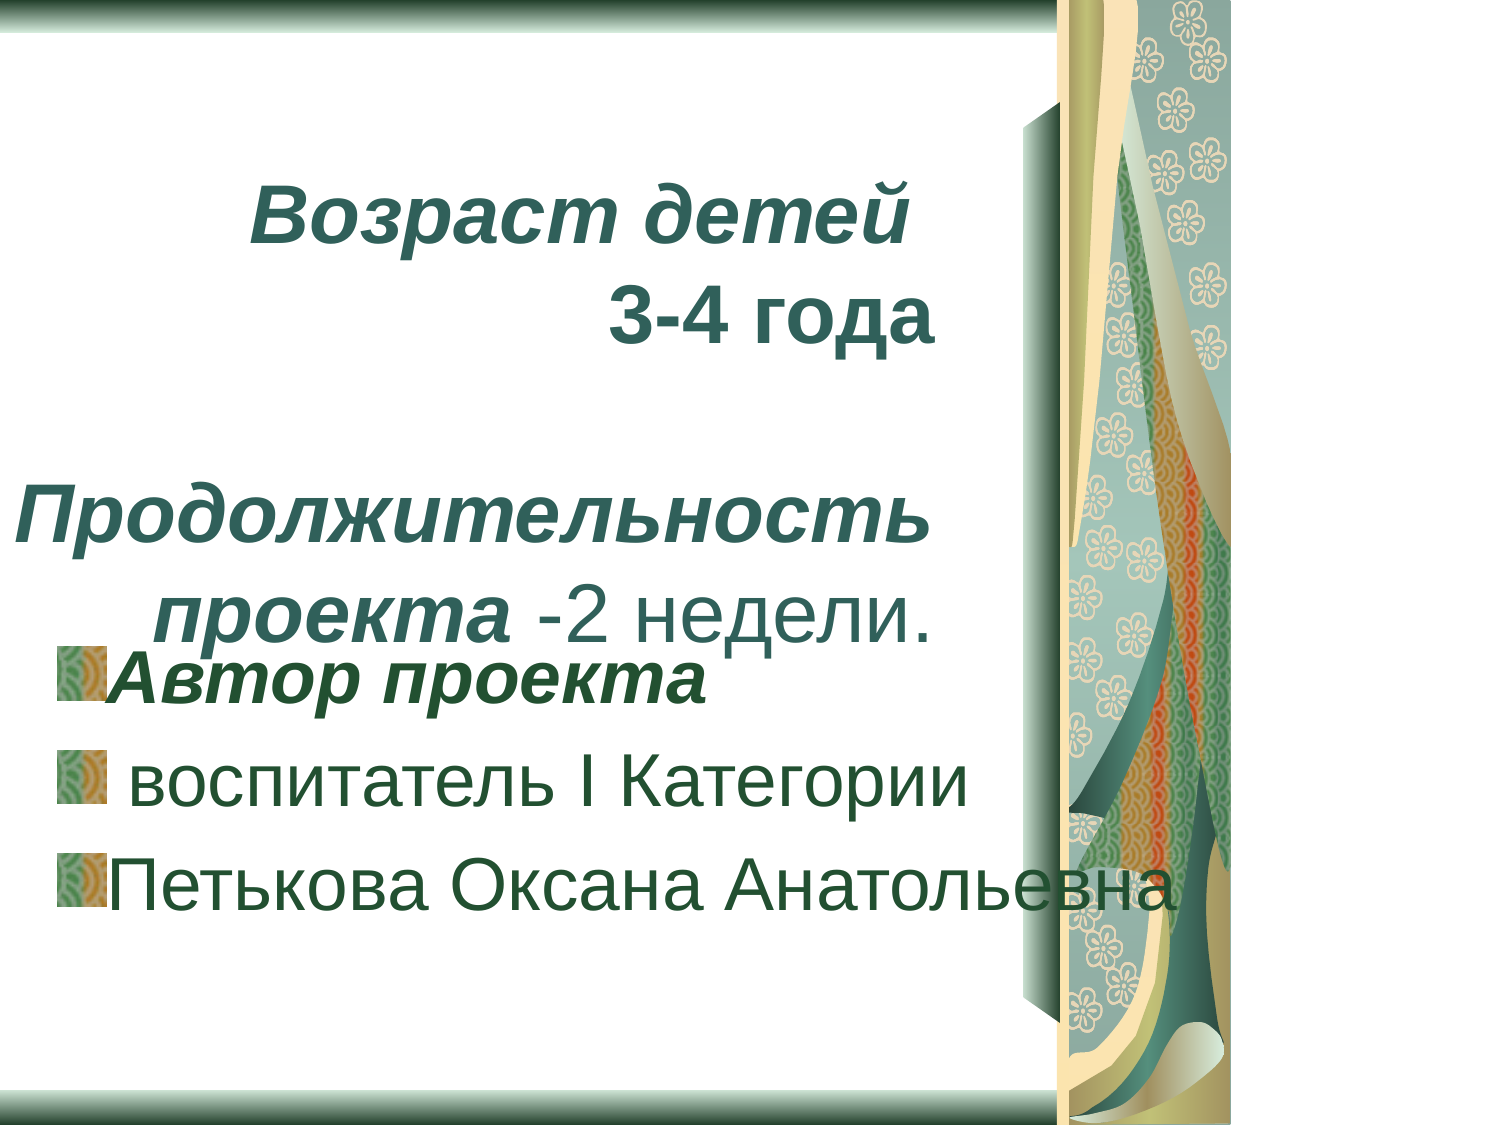

# Возраст детей 3-4 года Продолжительность проекта -2 недели.
Автор проекта
 воспитатель I Категории
Петькова Оксана Анатольевна